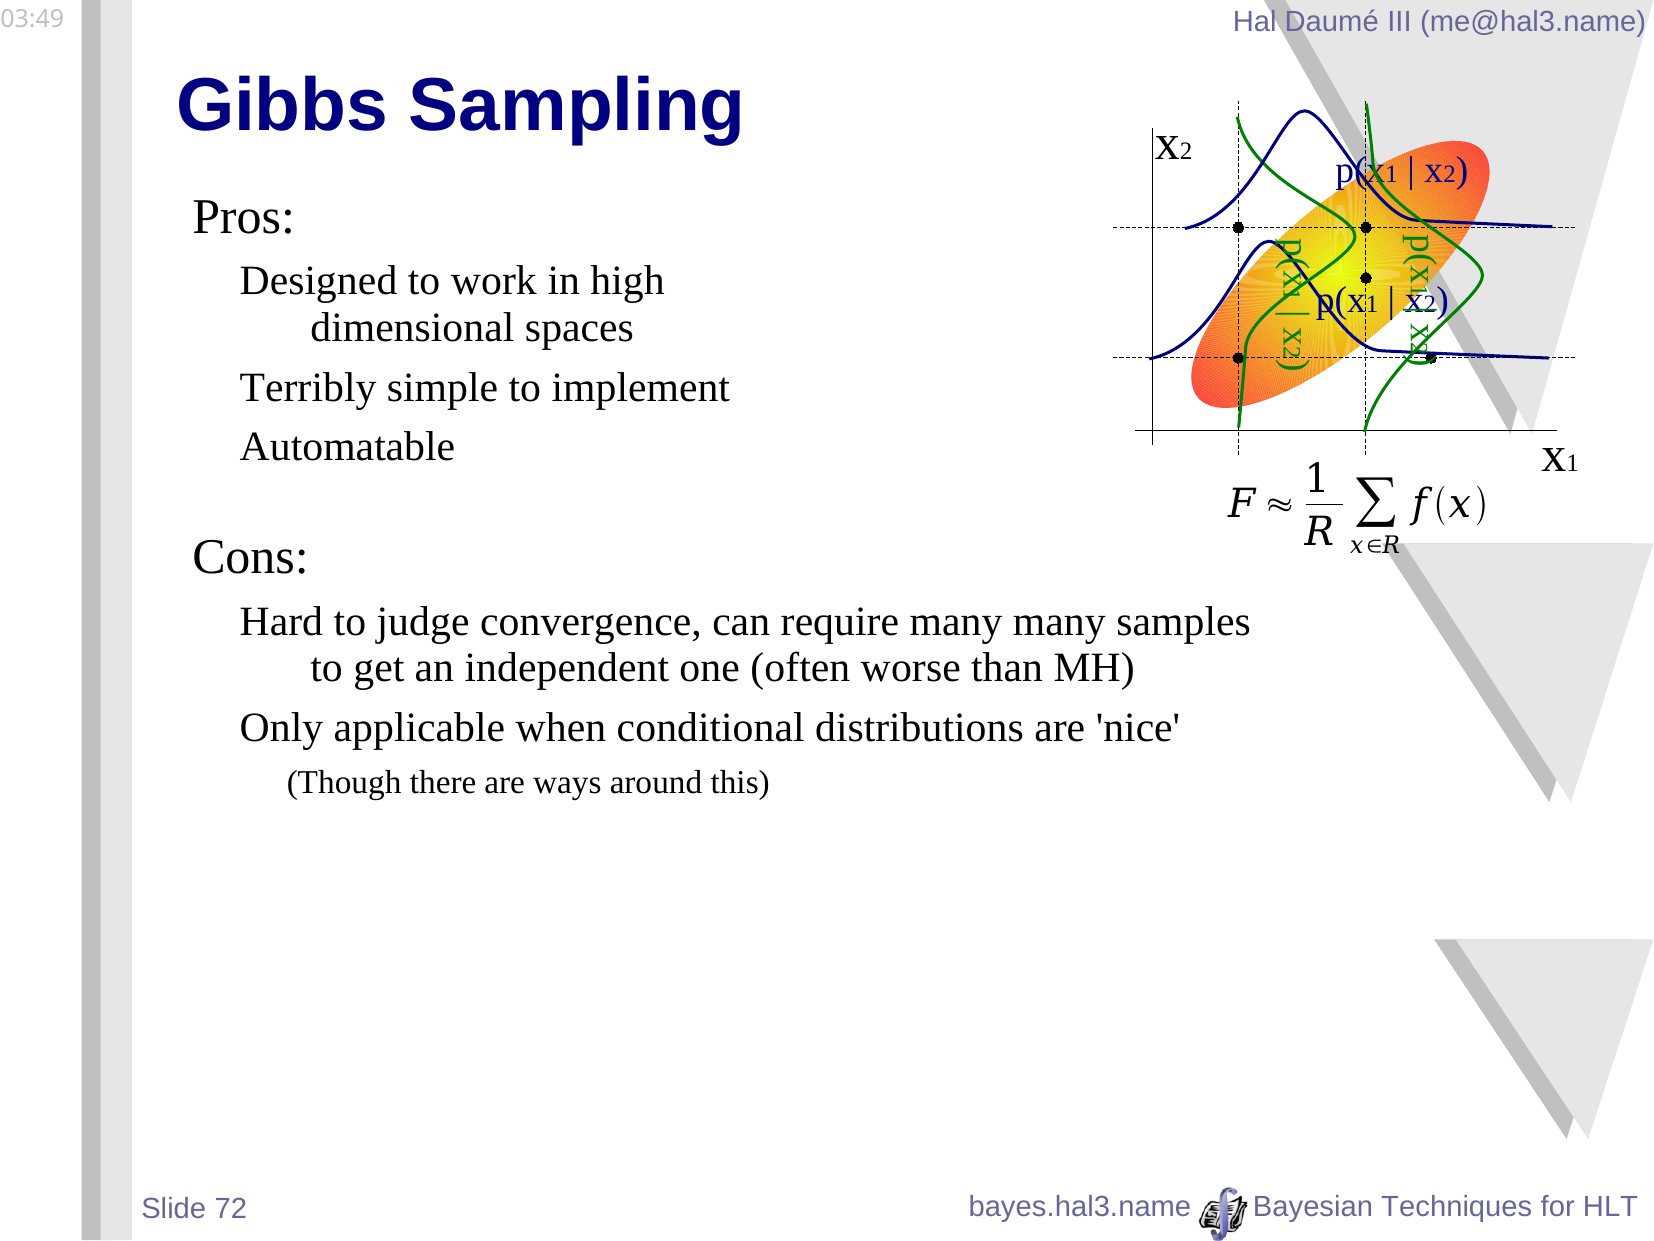

# Gibbs Sampling
 p(x1 | x2)
 p(x1 | x2)
x2
 p(x1 | x2)
Pros:
Designed to work in high
dimensional spaces
Terribly simple to implement
Automatable
Cons:
Hard to judge convergence, can require many many samples
to get an independent one (often worse than MH)
Only applicable when conditional distributions are 'nice'
(Though there are ways around this)
 p(x1 | x2)
x1